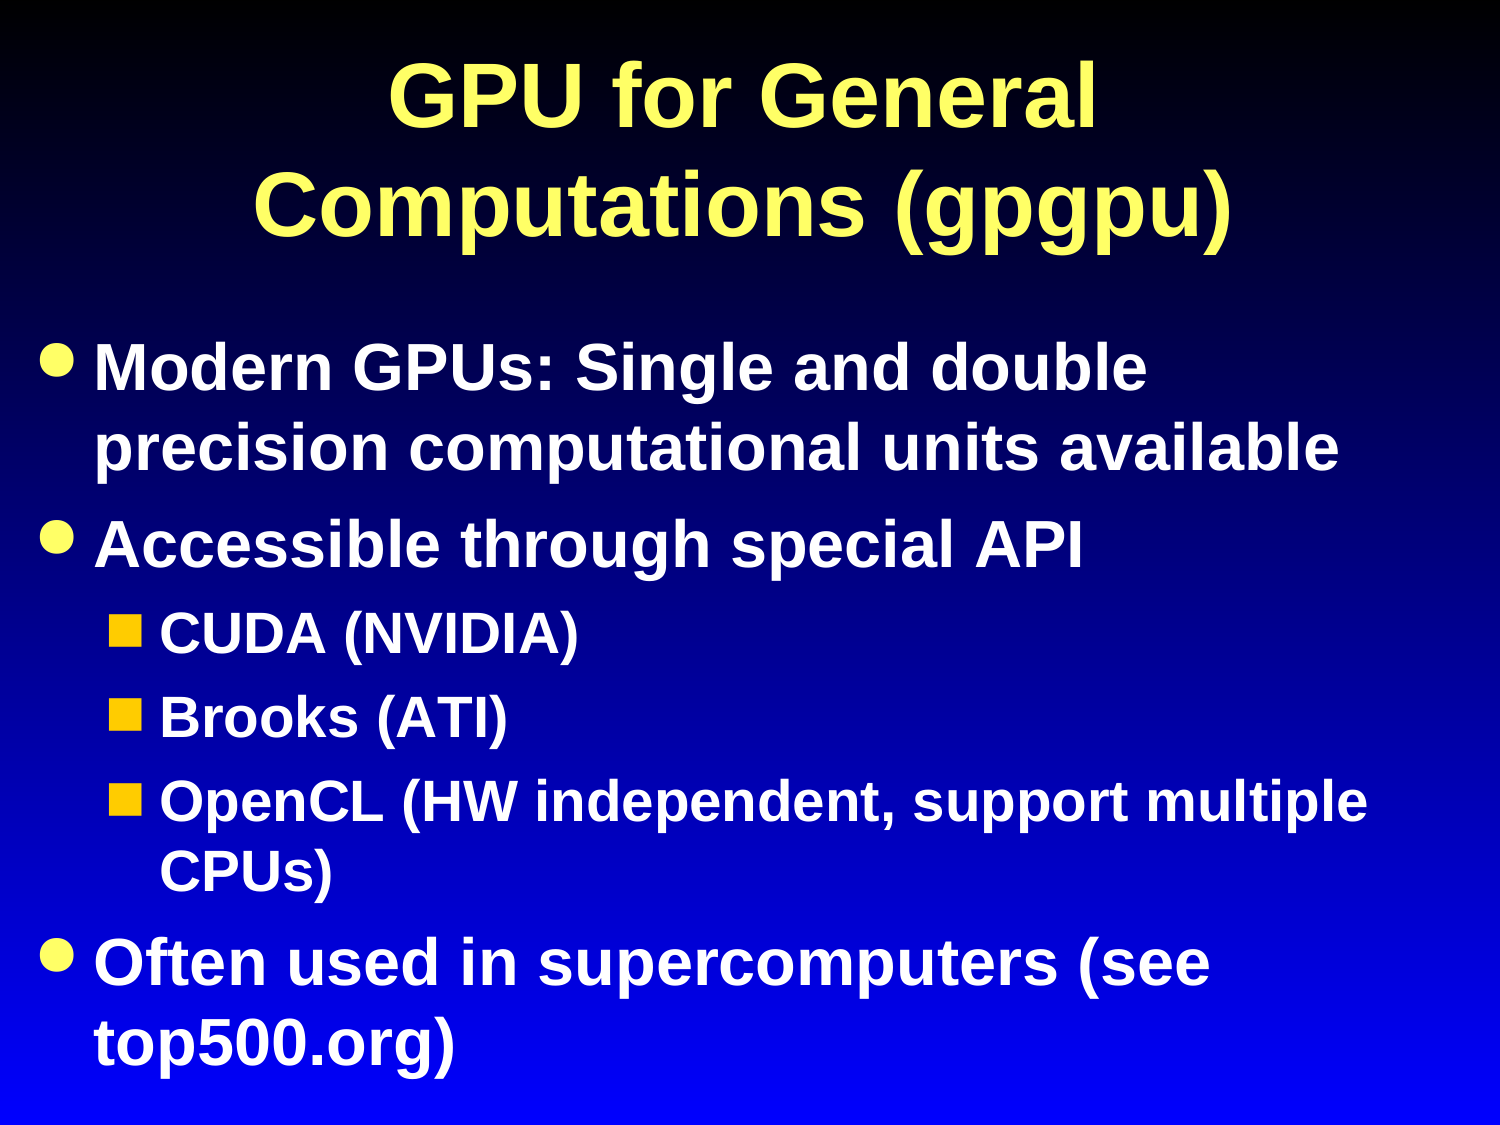

# GPU for General Computations (gpgpu)
Modern GPUs: Single and double precision computational units available
Accessible through special API
CUDA (NVIDIA)
Brooks (ATI)
OpenCL (HW independent, support multiple CPUs)
Often used in supercomputers (see top500.org)